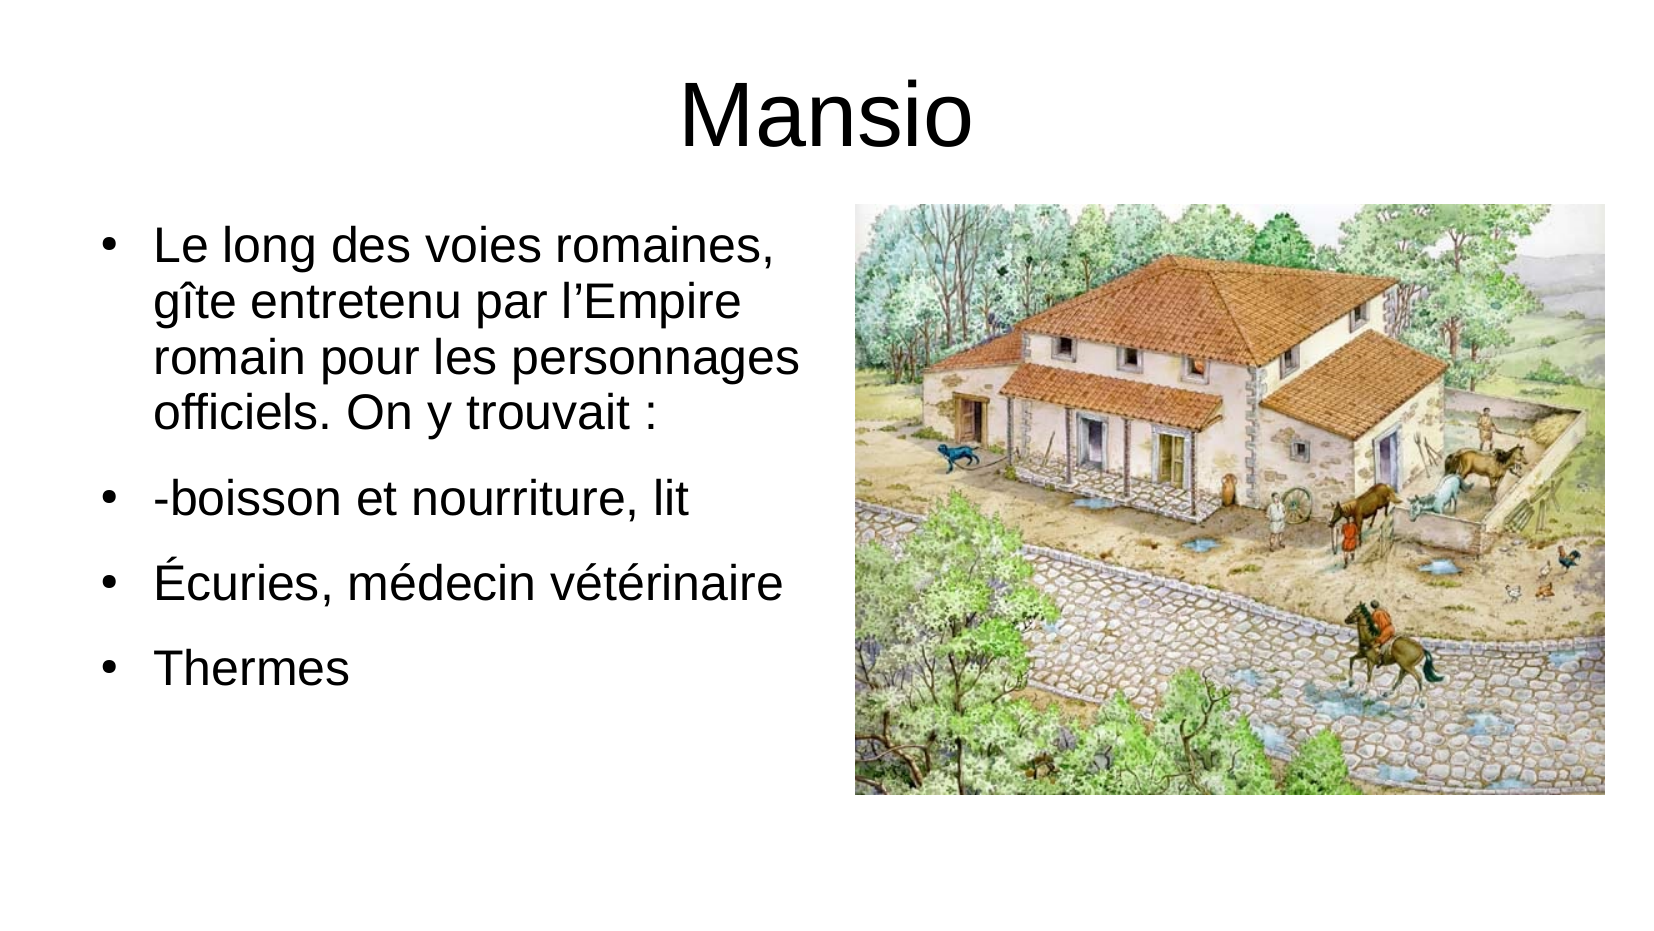

# Mansio
Le long des voies romaines, gîte entretenu par l’Empire romain pour les personnages officiels. On y trouvait :
-boisson et nourriture, lit
Écuries, médecin vétérinaire
Thermes